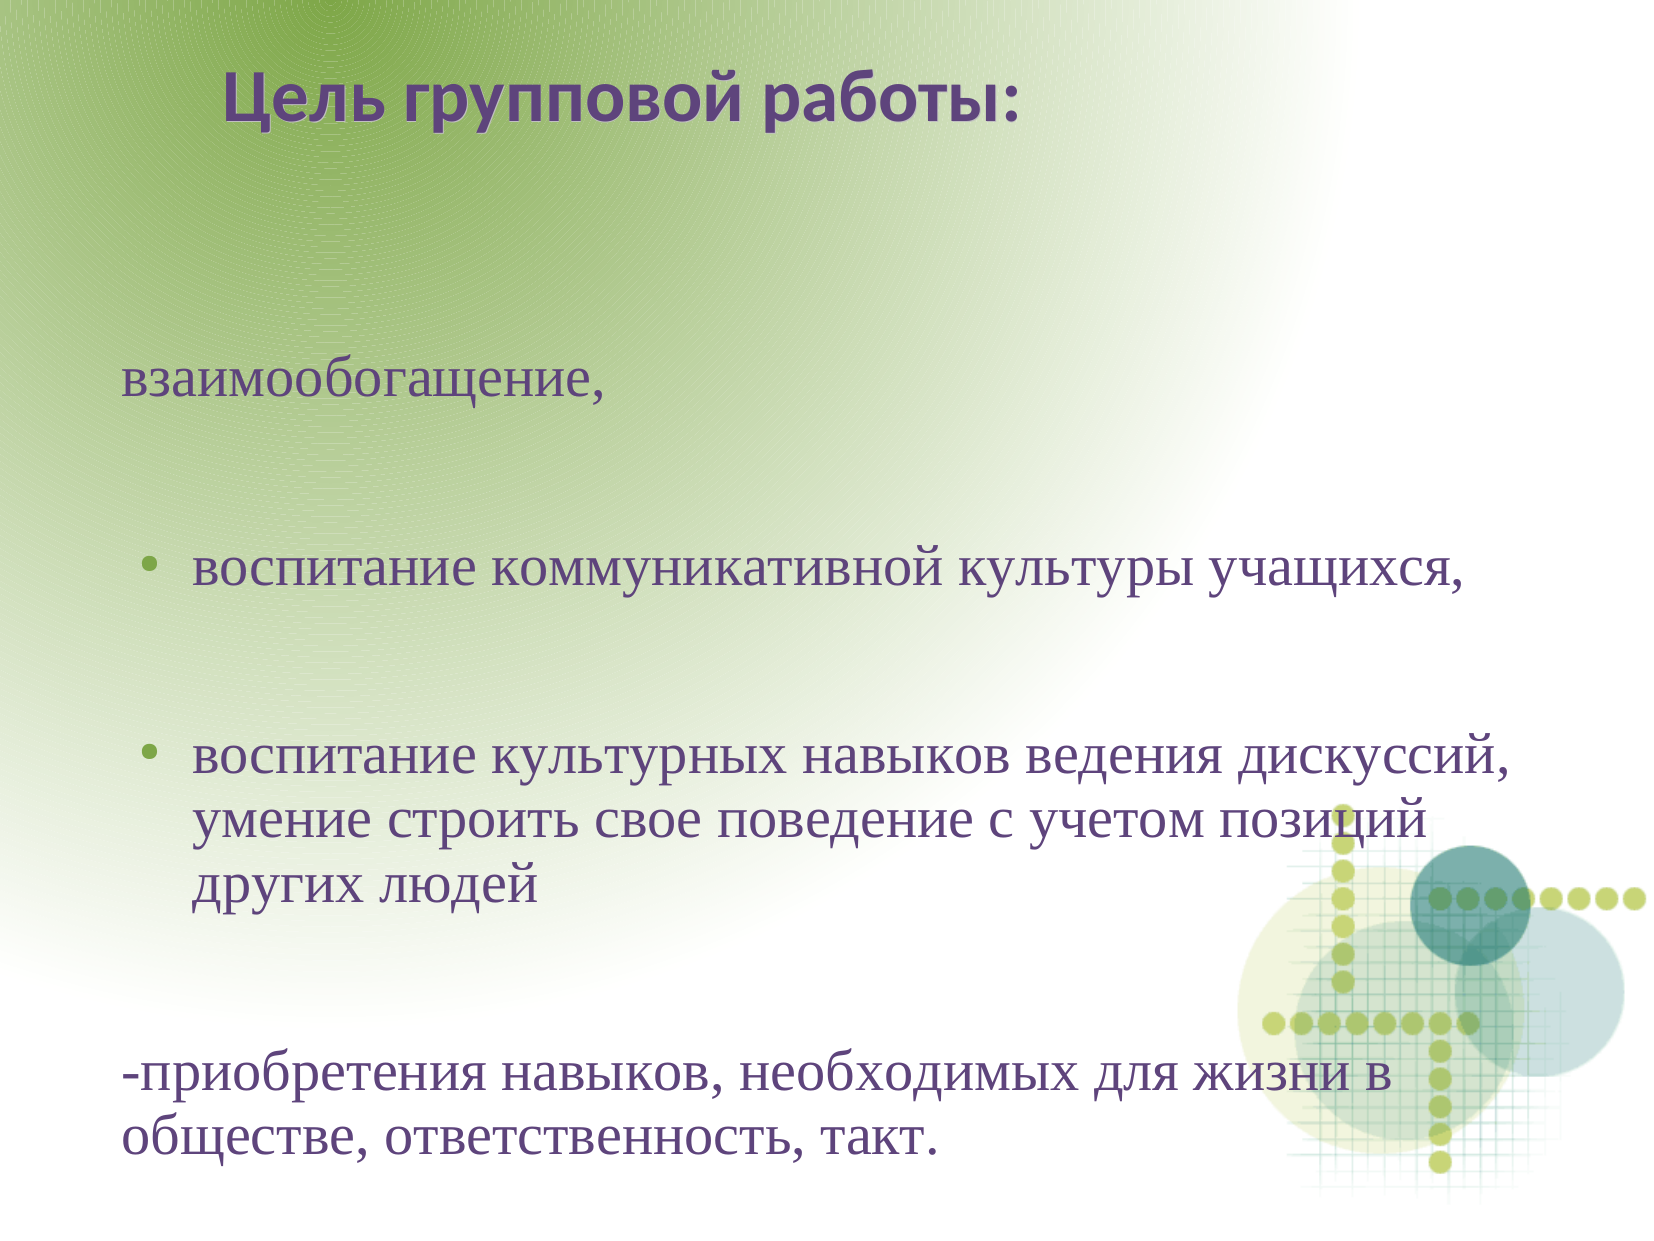

# Цель групповой работы:
взаимообогащение,
воспитание коммуникативной культуры учащихся,
воспитание культурных навыков ведения дискуссий, умение строить свое поведение с учетом позиций других людей
-приобретения навыков, необходимых для жизни в обществе, ответственность, такт.